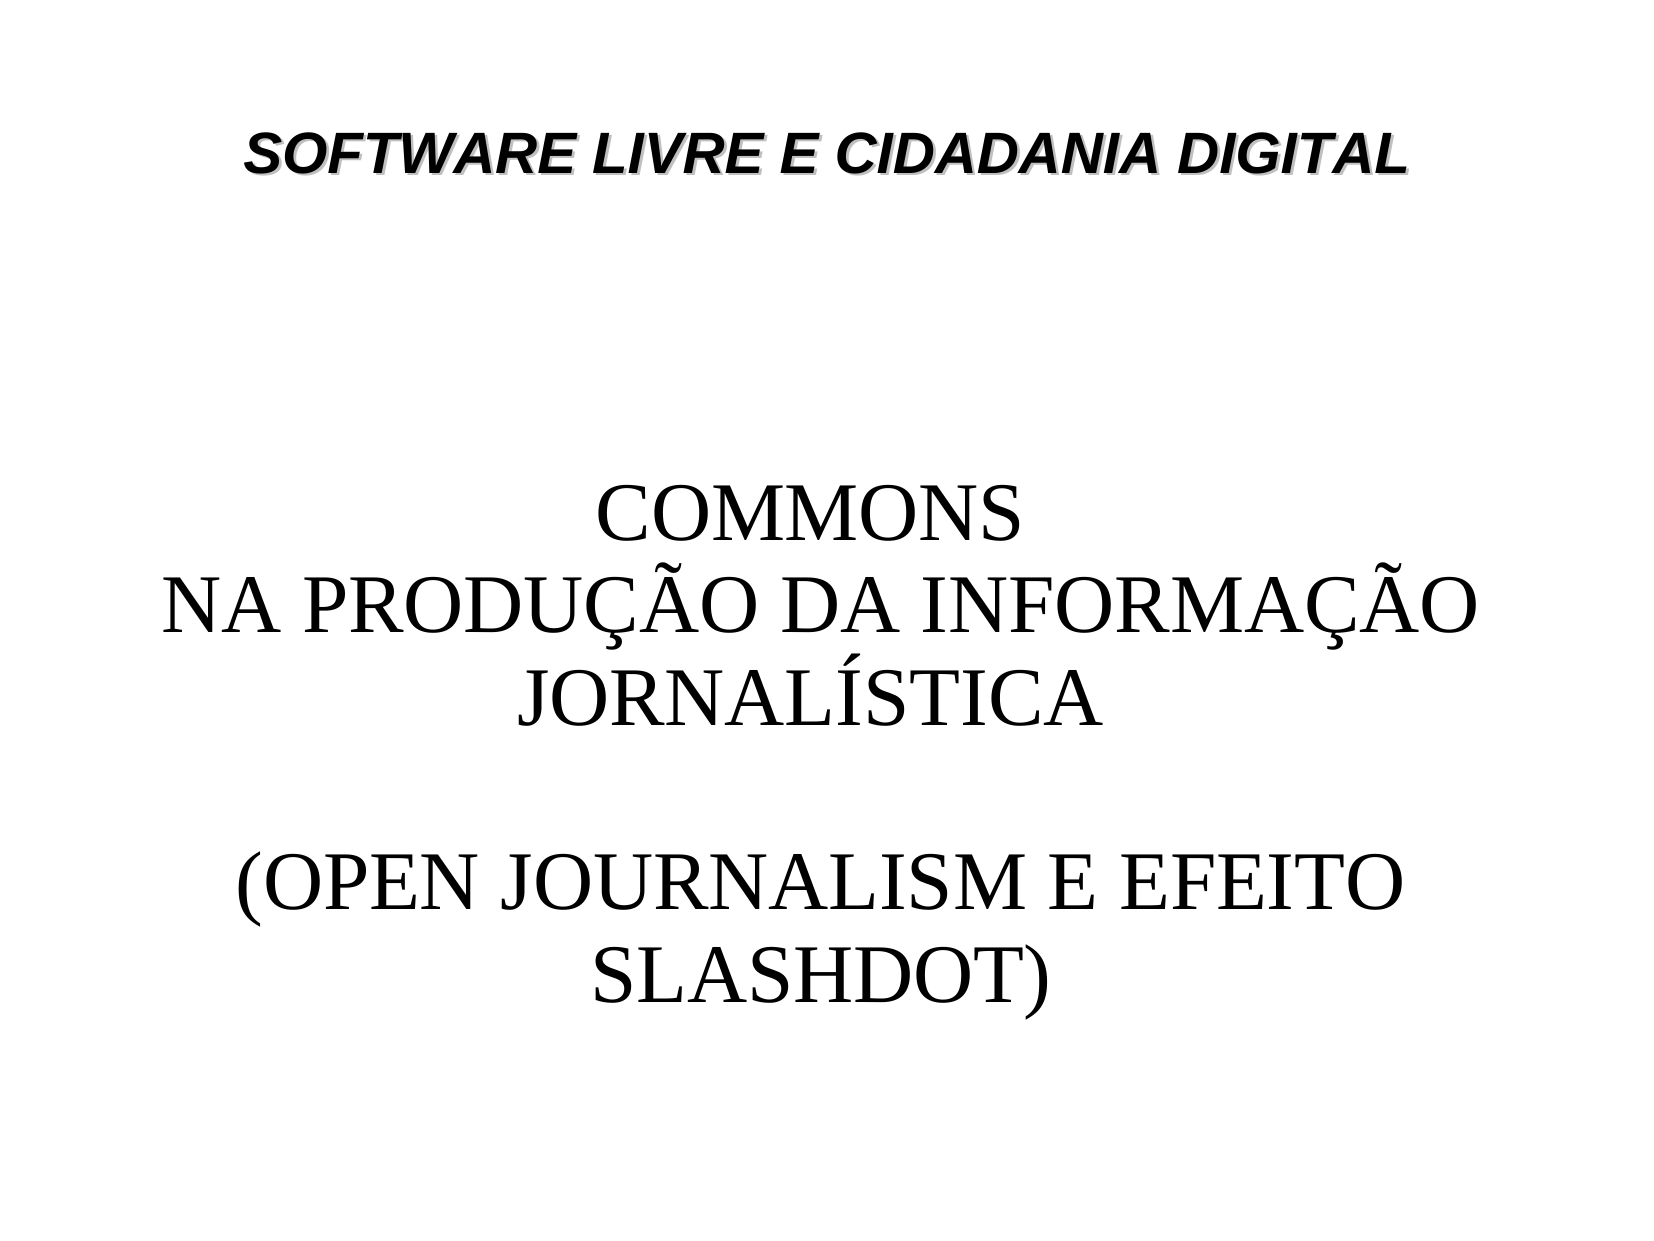

# SOFTWARE LIVRE E CIDADANIA DIGITAL
COMMONS
NA PRODUÇÃO DA INFORMAÇÃO JORNALÍSTICA
(OPEN JOURNALISM E EFEITO SLASHDOT)